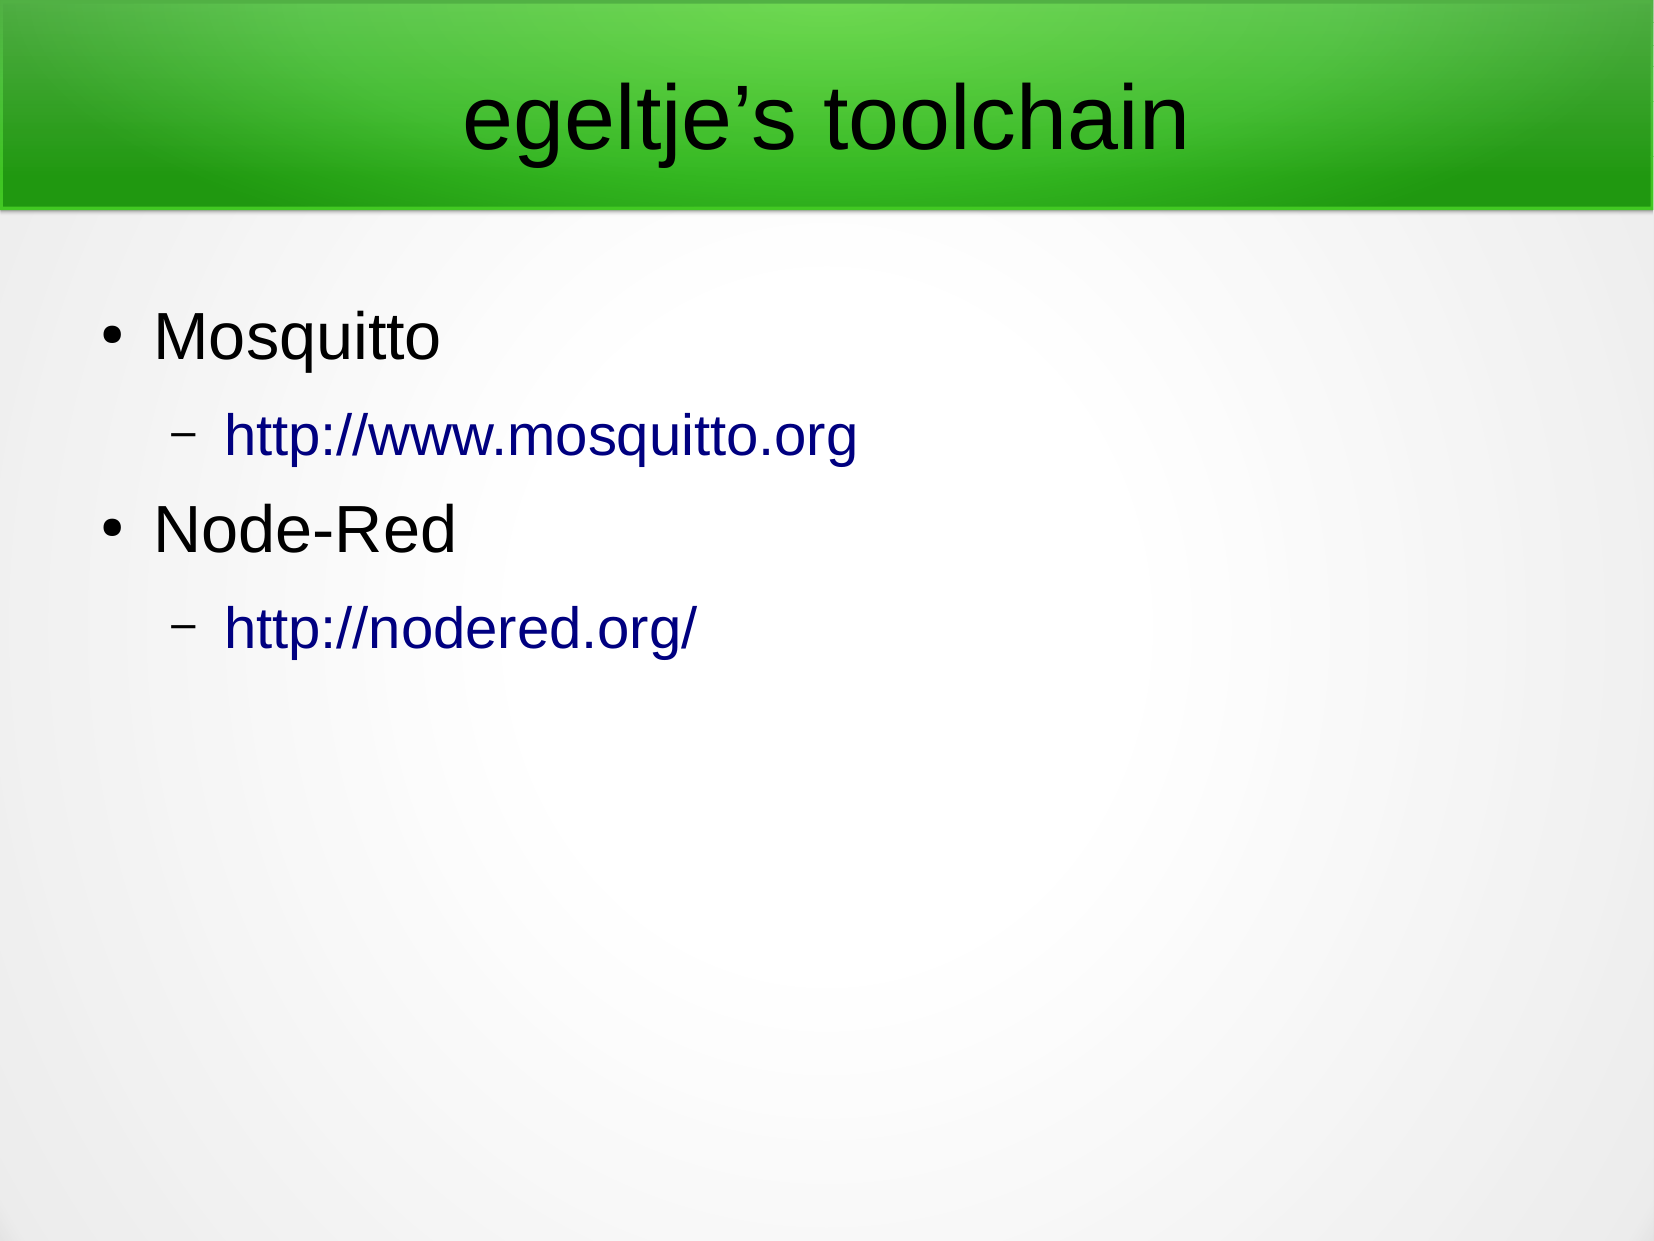

# egeltje’s toolchain
Mosquitto
http://www.mosquitto.org
Node-Red
http://nodered.org/